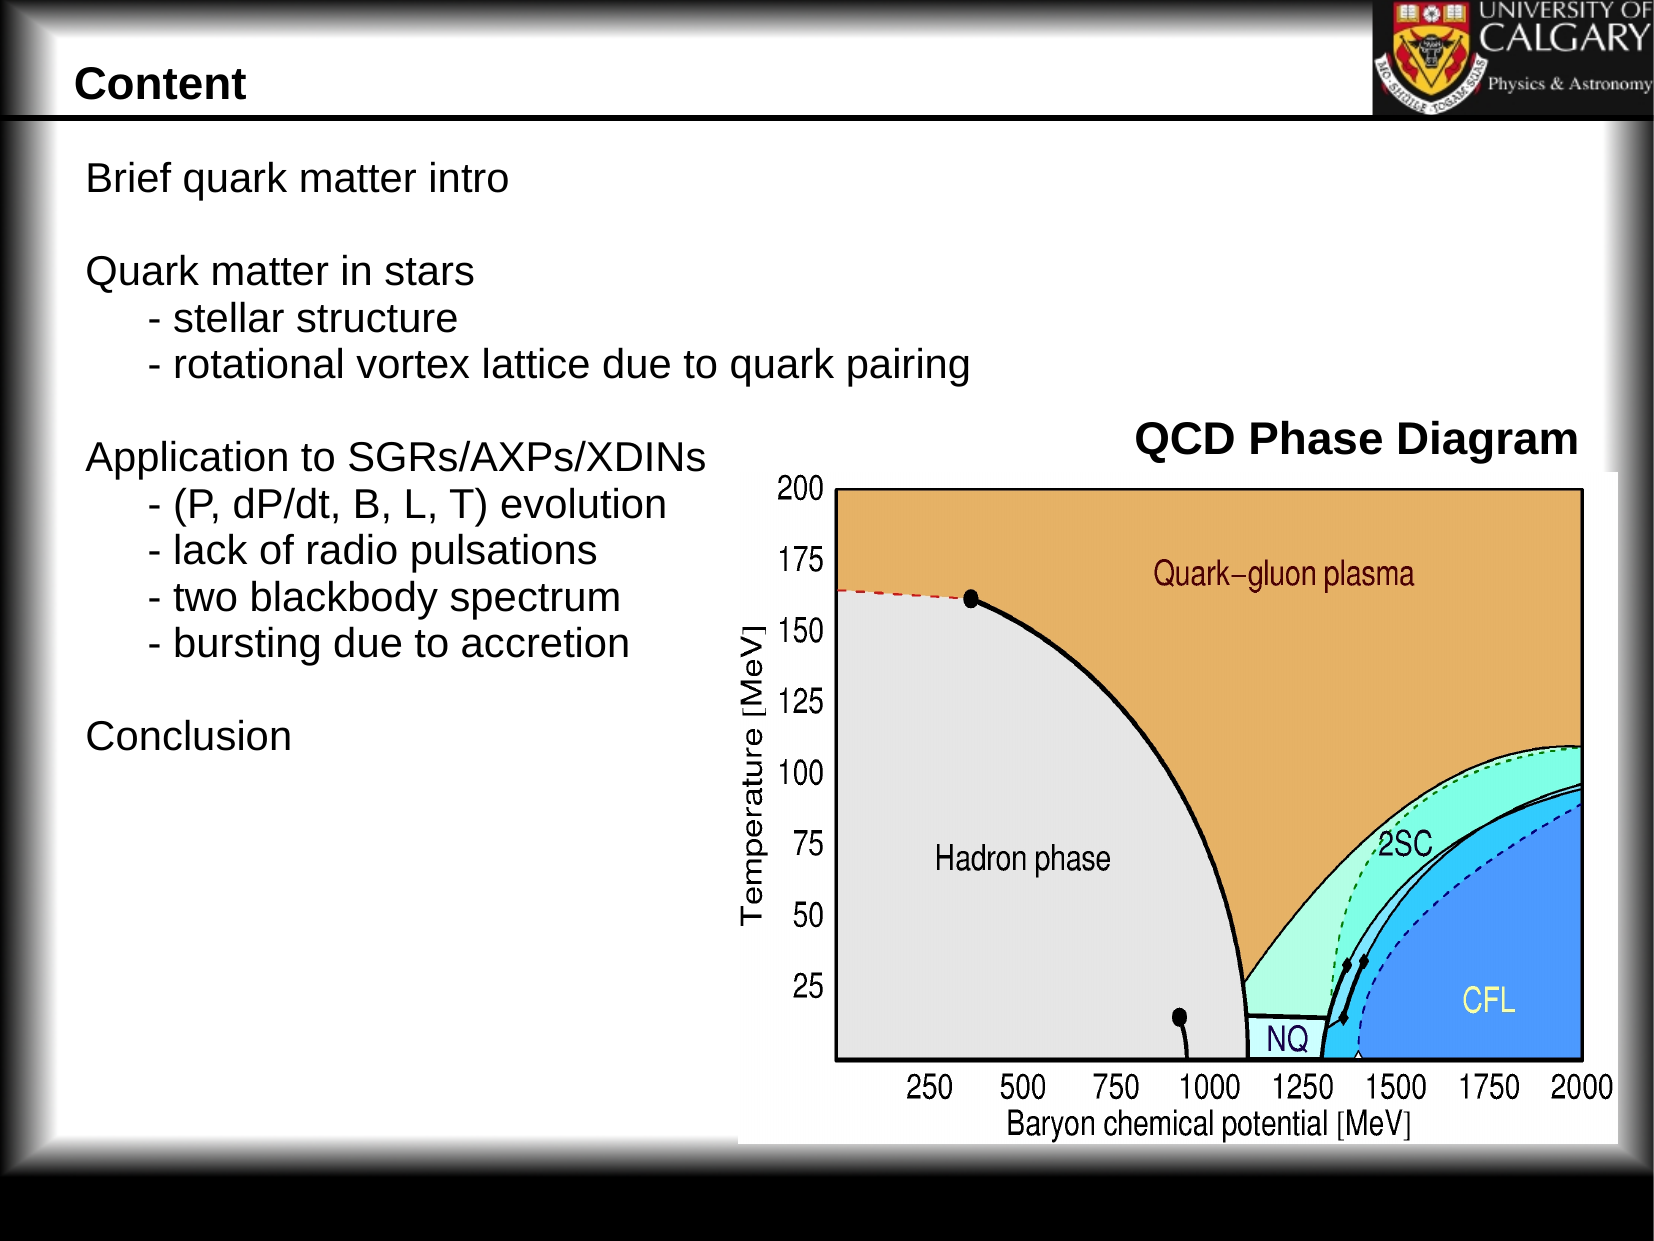

Content
 Brief quark matter intro
 Quark matter in stars
	- stellar structure
	- rotational vortex lattice due to quark pairing
 Application to SGRs/AXPs/XDINs
	- (P, dP/dt, B, L, T) evolution
	- lack of radio pulsations
	- two blackbody spectrum
	- bursting due to accretion
 Conclusion
QCD Phase Diagram